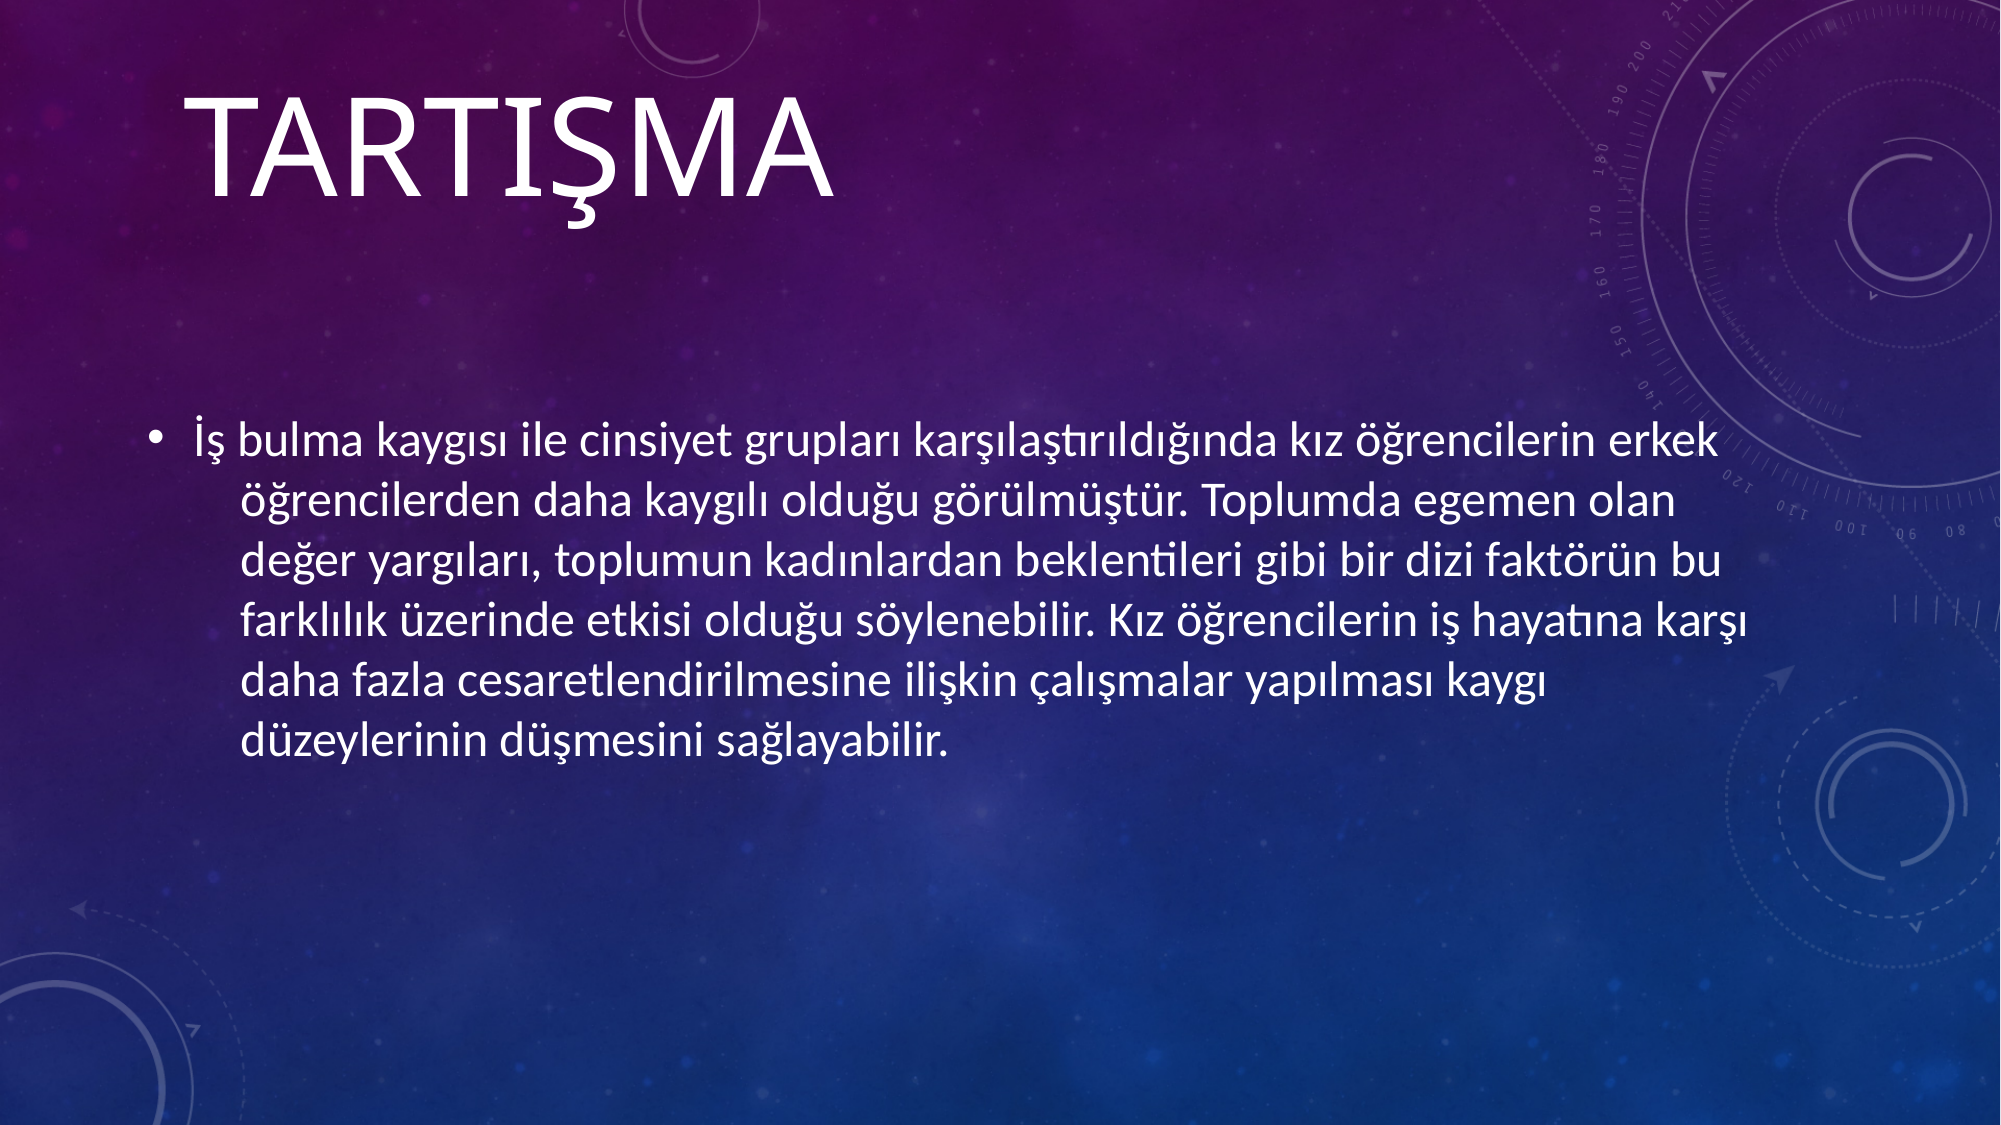

# TARTIŞMA
İş bulma kaygısı ile cinsiyet grupları karşılaştırıldığında kız öğrencilerin erkek öğrencilerden daha kaygılı olduğu görülmüştür. Toplumda egemen olan değer yargıları, toplumun kadınlardan beklentileri gibi bir dizi faktörün bu farklılık üzerinde etkisi olduğu söylenebilir. Kız öğrencilerin iş hayatına karşı daha fazla cesaretlendirilmesine ilişkin çalışmalar yapılması kaygı düzeylerinin düşmesini sağlayabilir.